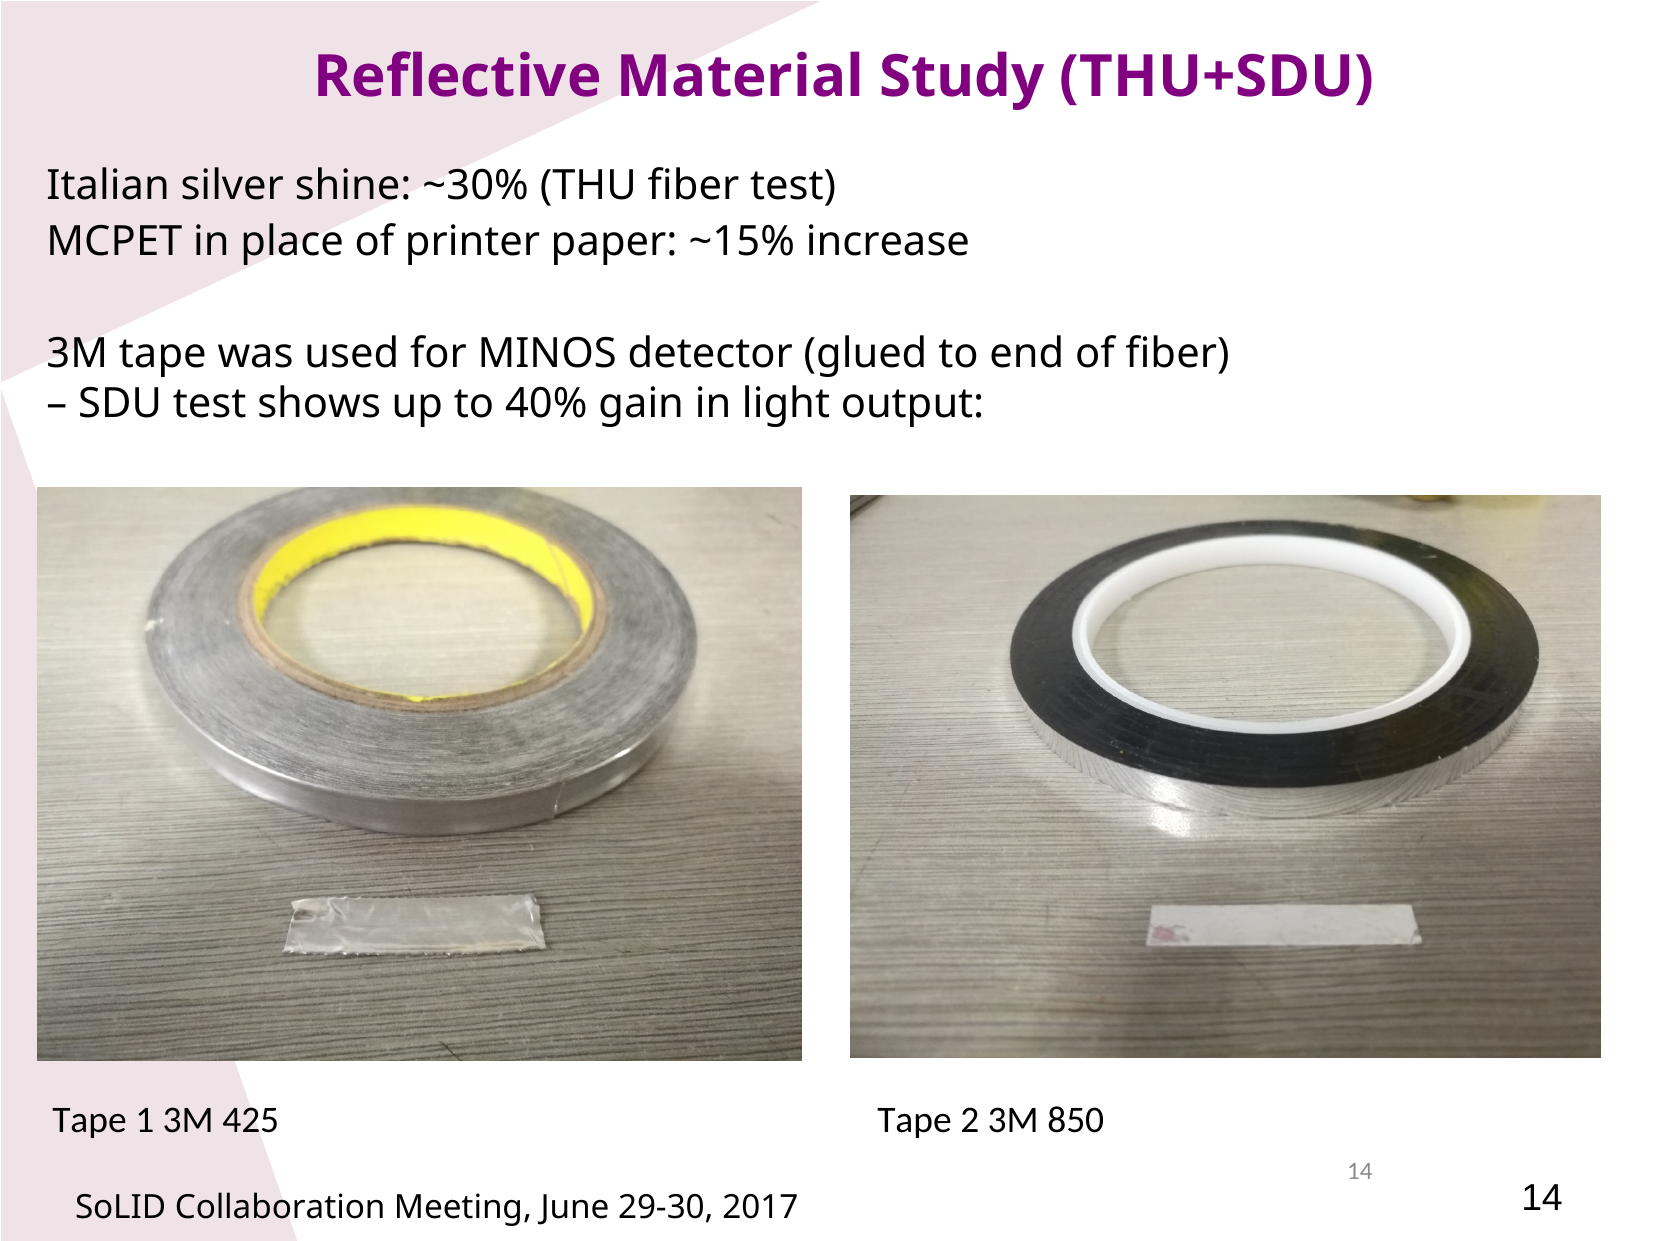

# Reflective Material Study (THU+SDU)
Italian silver shine: ~30% (THU fiber test)
MCPET in place of printer paper: ~15% increase
3M tape was used for MINOS detector (glued to end of fiber) – SDU test shows up to 40% gain in light output:
Tape 1 3M 425
Tape 2 3M 850
14